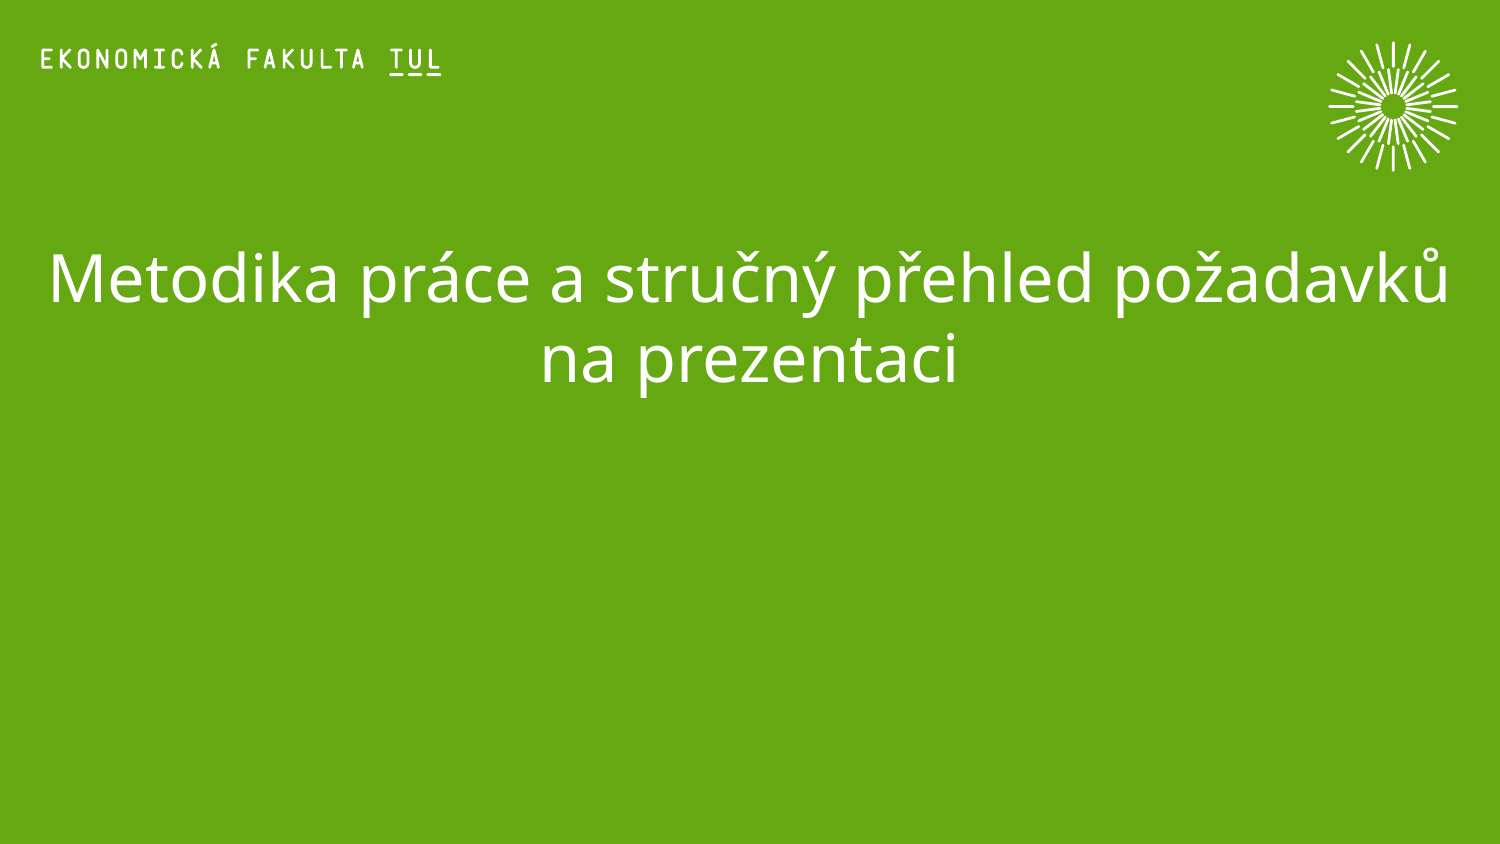

Metodika práce a stručný přehled požadavků na prezentaci
#